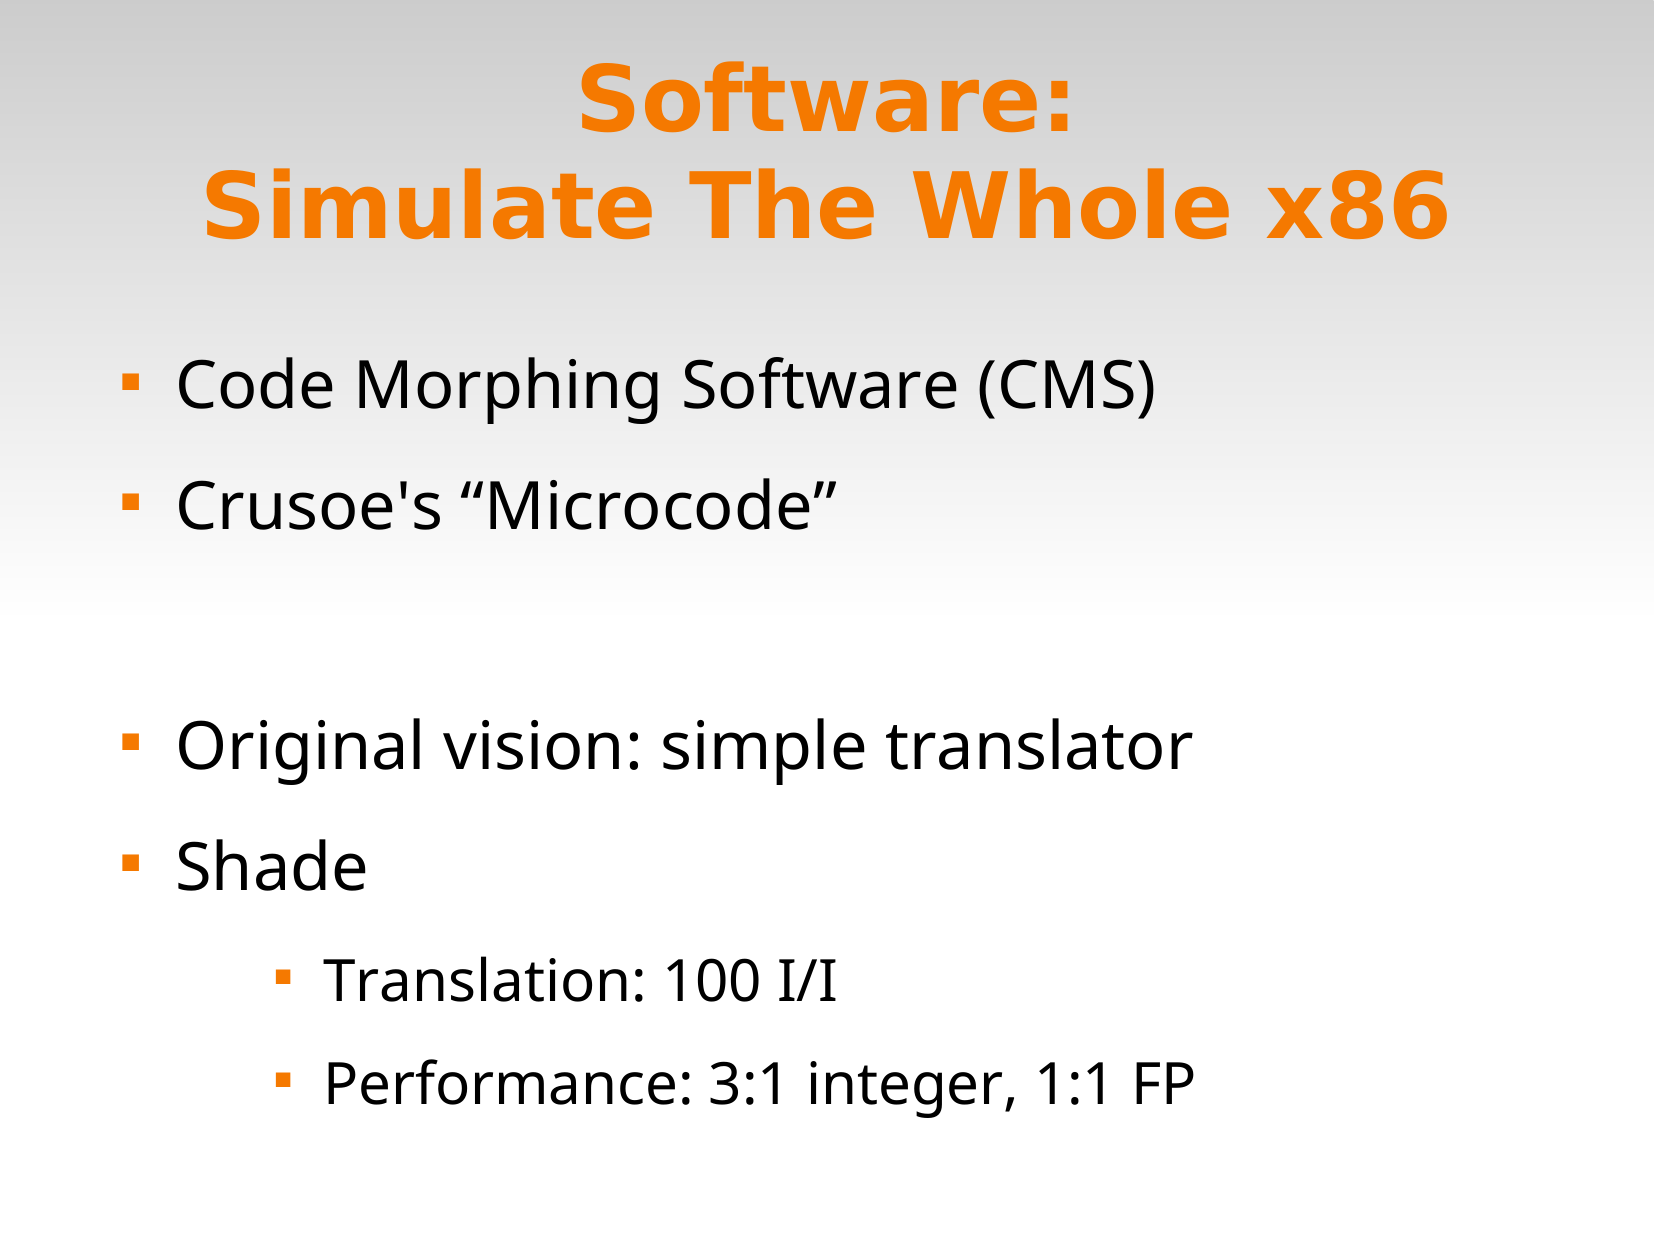

# Software: Simulate The Whole x86
Code Morphing Software (CMS)
Crusoe's “Microcode”
Original vision: simple translator
Shade
Translation: 100 I/I
Performance: 3:1 integer, 1:1 FP